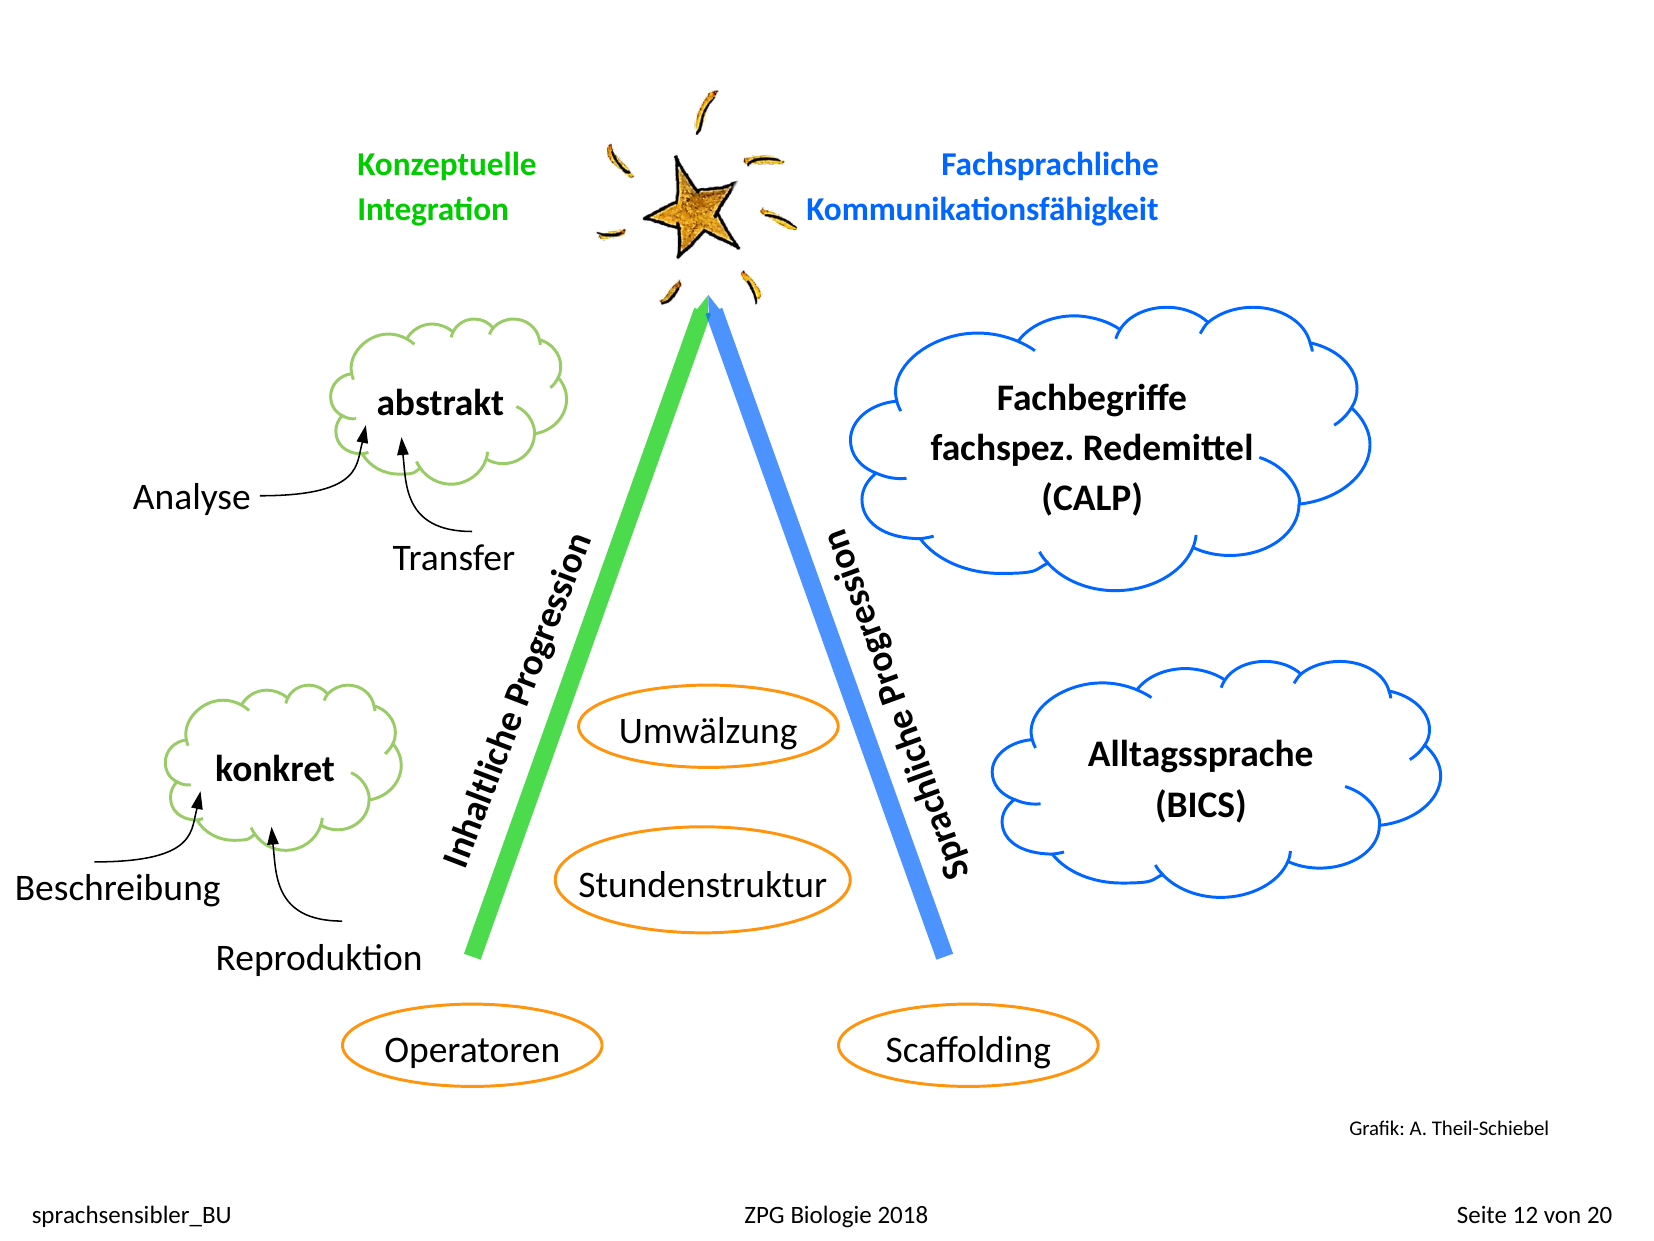

Konzeptuelle Integration
Fachsprachliche Kommunikationsfähigkeit
Fachbegriffe
fachspez. Redemittel
(CALP)
abstrakt
Analyse
Transfer
Inhaltliche Progression
Sprachliche Progression
Alltagssprache
(BICS)
konkret
Umwälzung
Stundenstruktur
Beschreibung
Reproduktion
Operatoren
Scaffolding
Grafik: A. Theil-Schiebel
sprachsensibler_BU					ZPG Biologie 2018					Seite 12 von 20